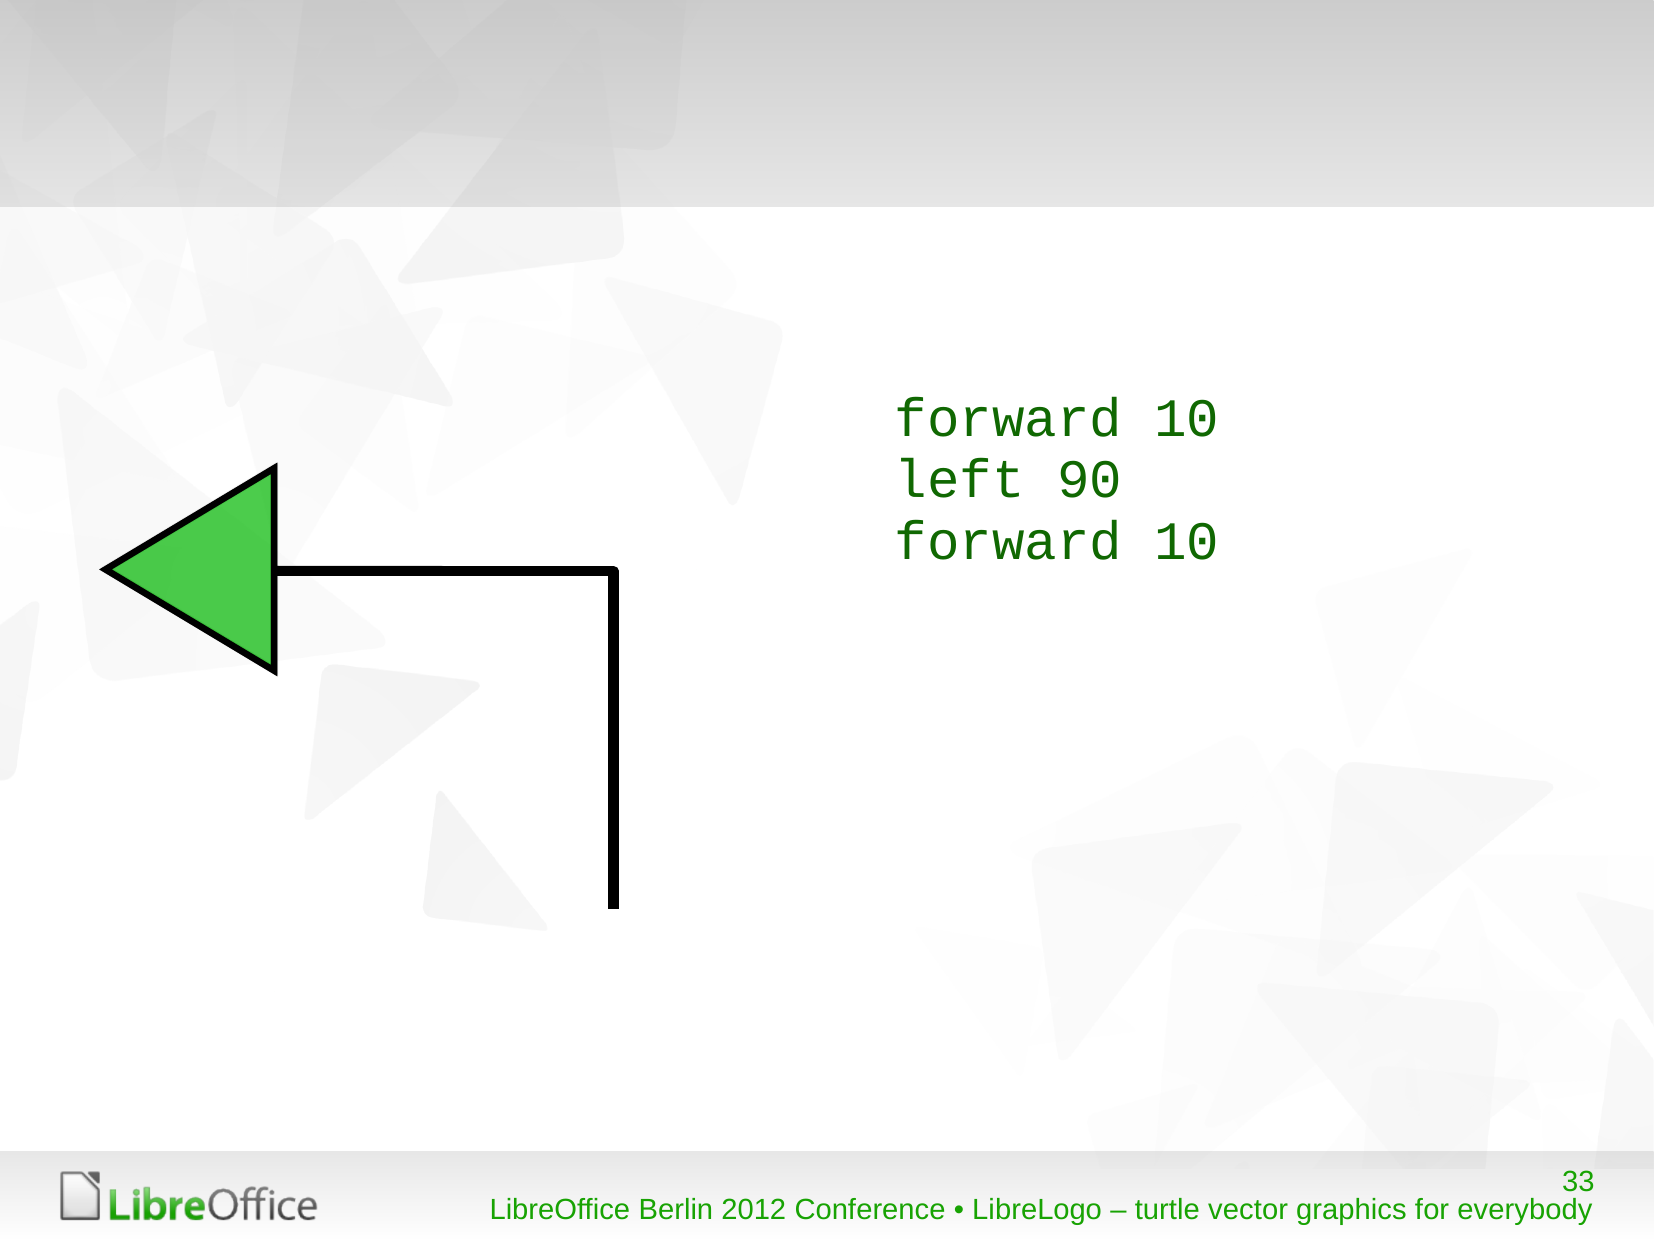

#
forward 10
left 90
forward 10
33
LibreOffice Berlin 2012 Conference • LibreLogo – turtle vector graphics for everybody